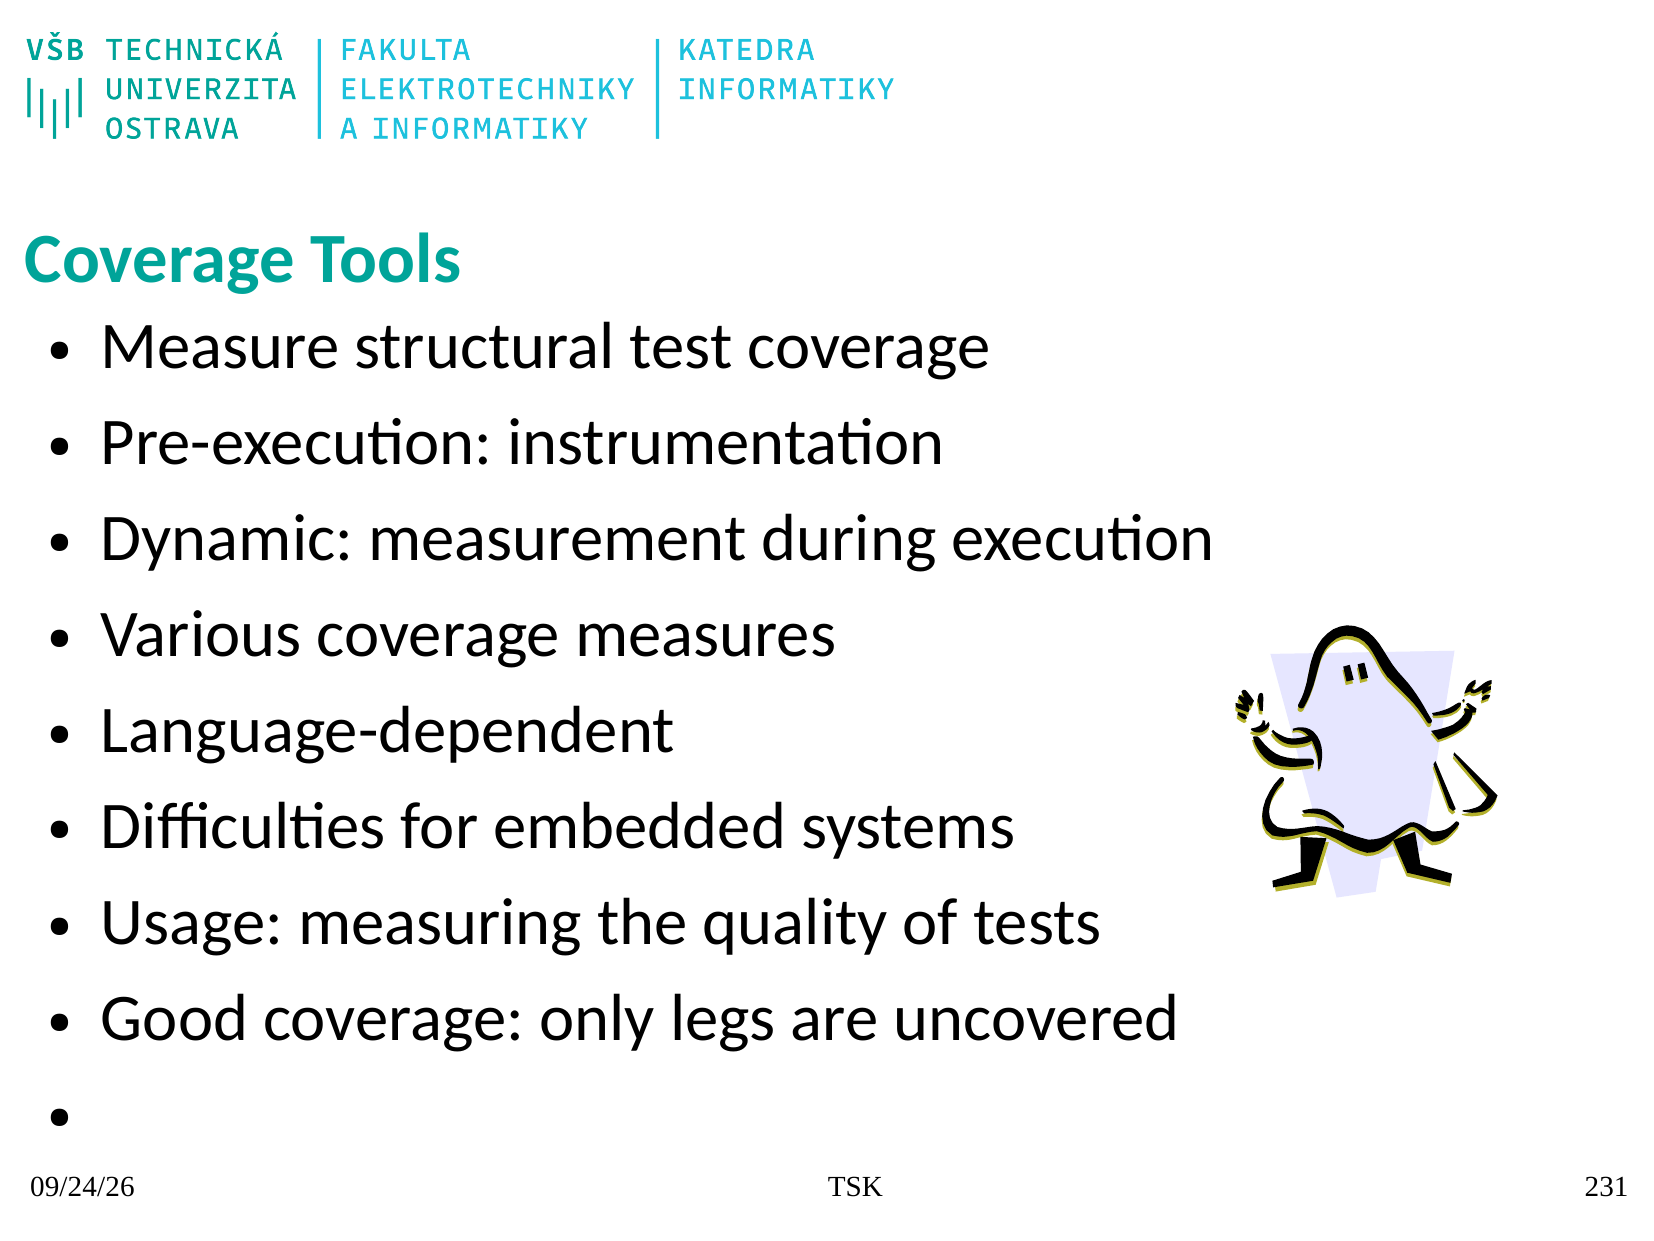

# Coverage Tools
Measure structural test coverage
Pre-execution: instrumentation
Dynamic: measurement during execution
Various coverage measures
Language-dependent
Difficulties for embedded systems
Usage: measuring the quality of tests
Good coverage: only legs are uncovered
TSK
231